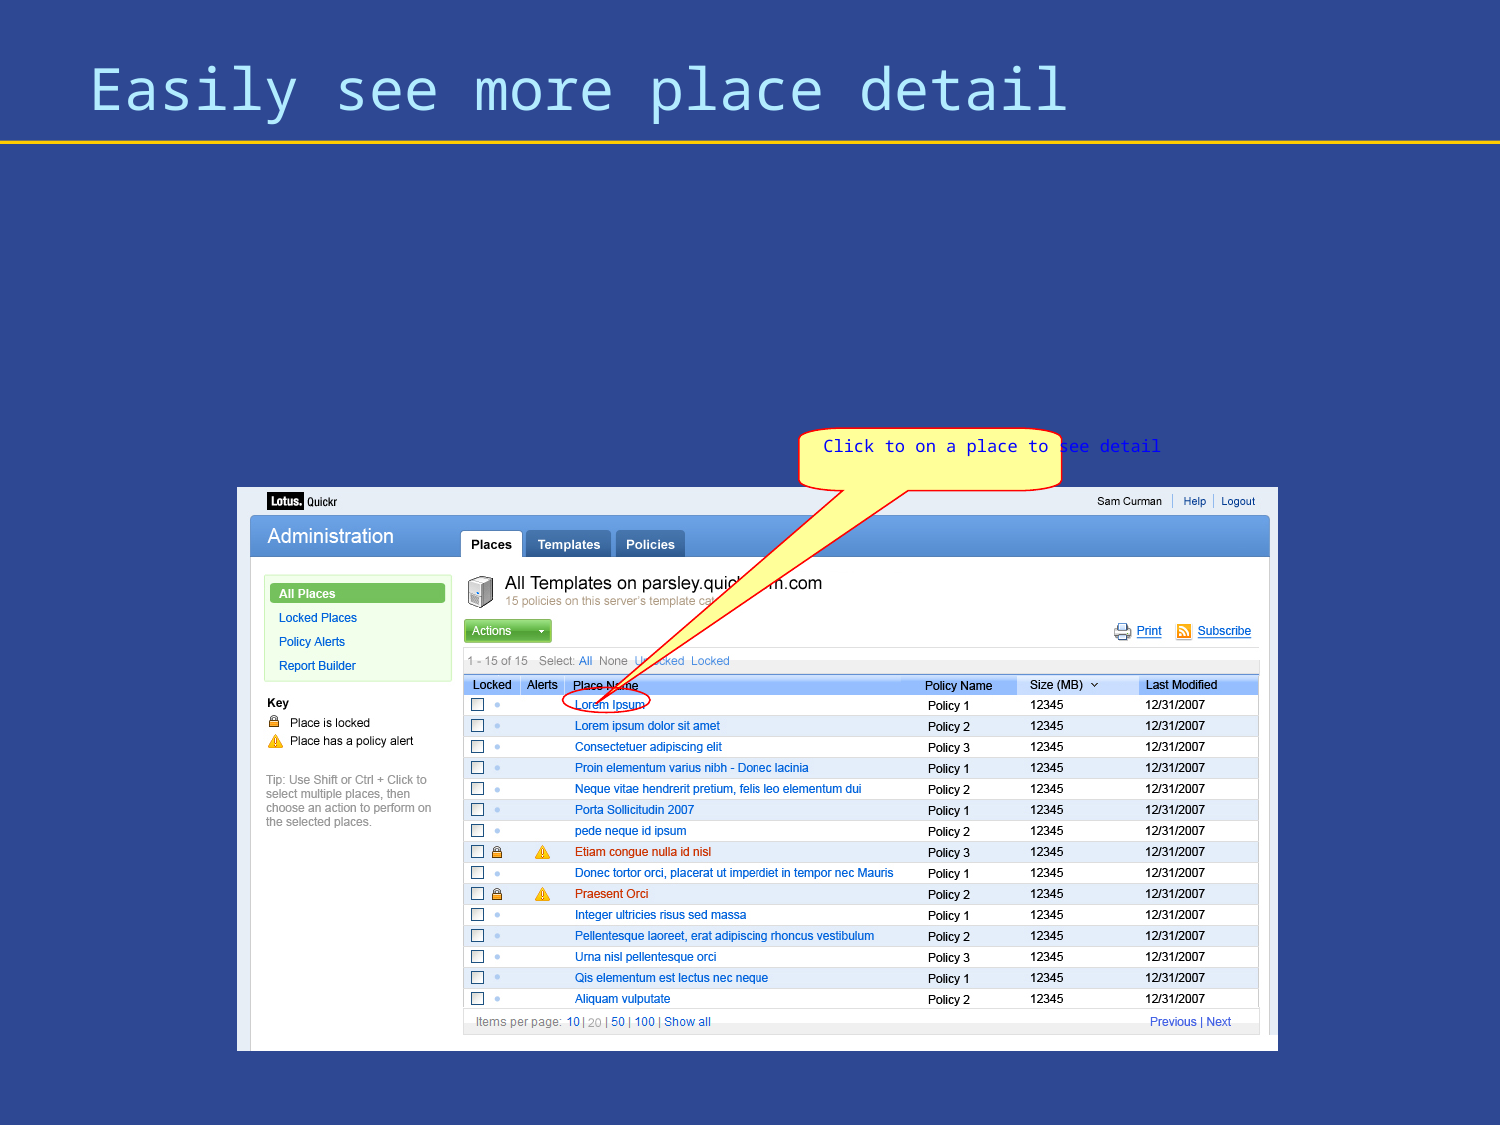

# Easily see more place detail
Click to on a place to see detail